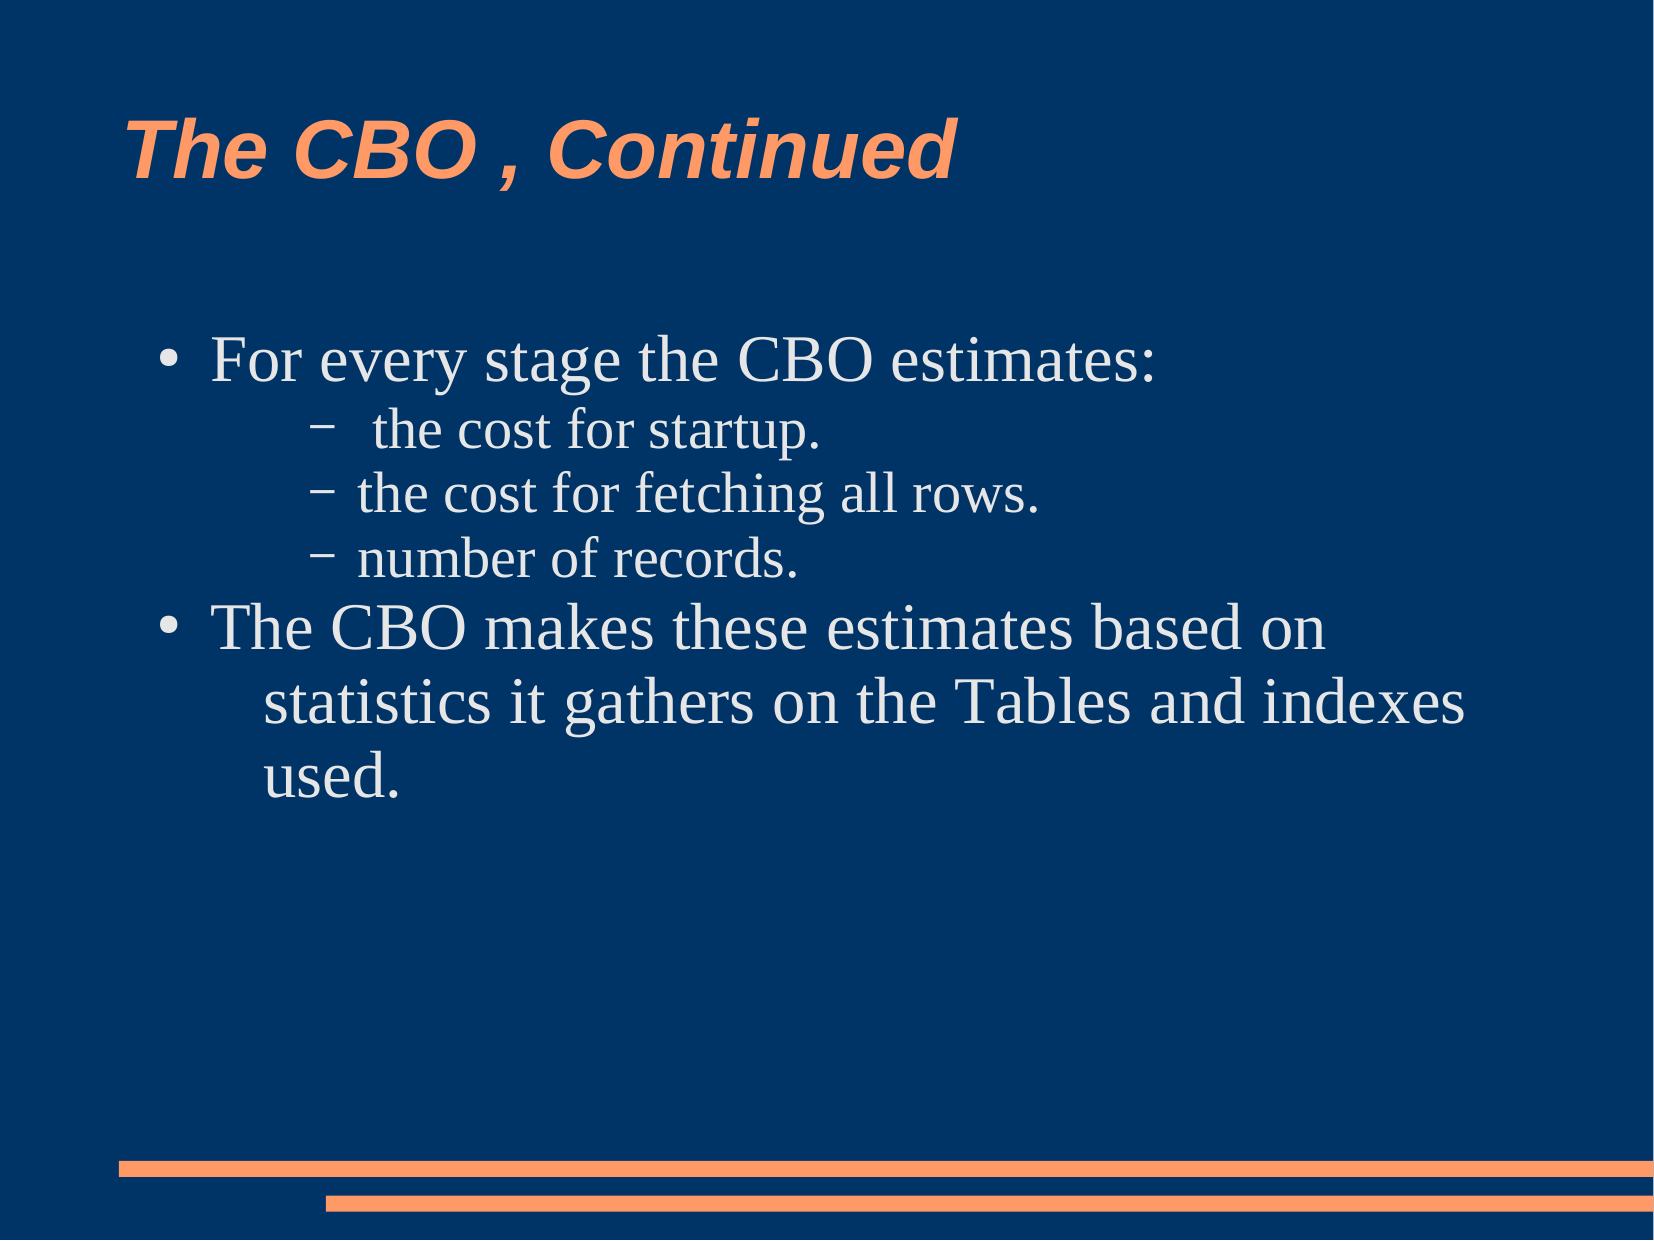

# The CBO , Continued
For every stage the CBO estimates:
 the cost for startup.
the cost for fetching all rows.
number of records.
The CBO makes these estimates based on statistics it gathers on the Tables and indexes used.